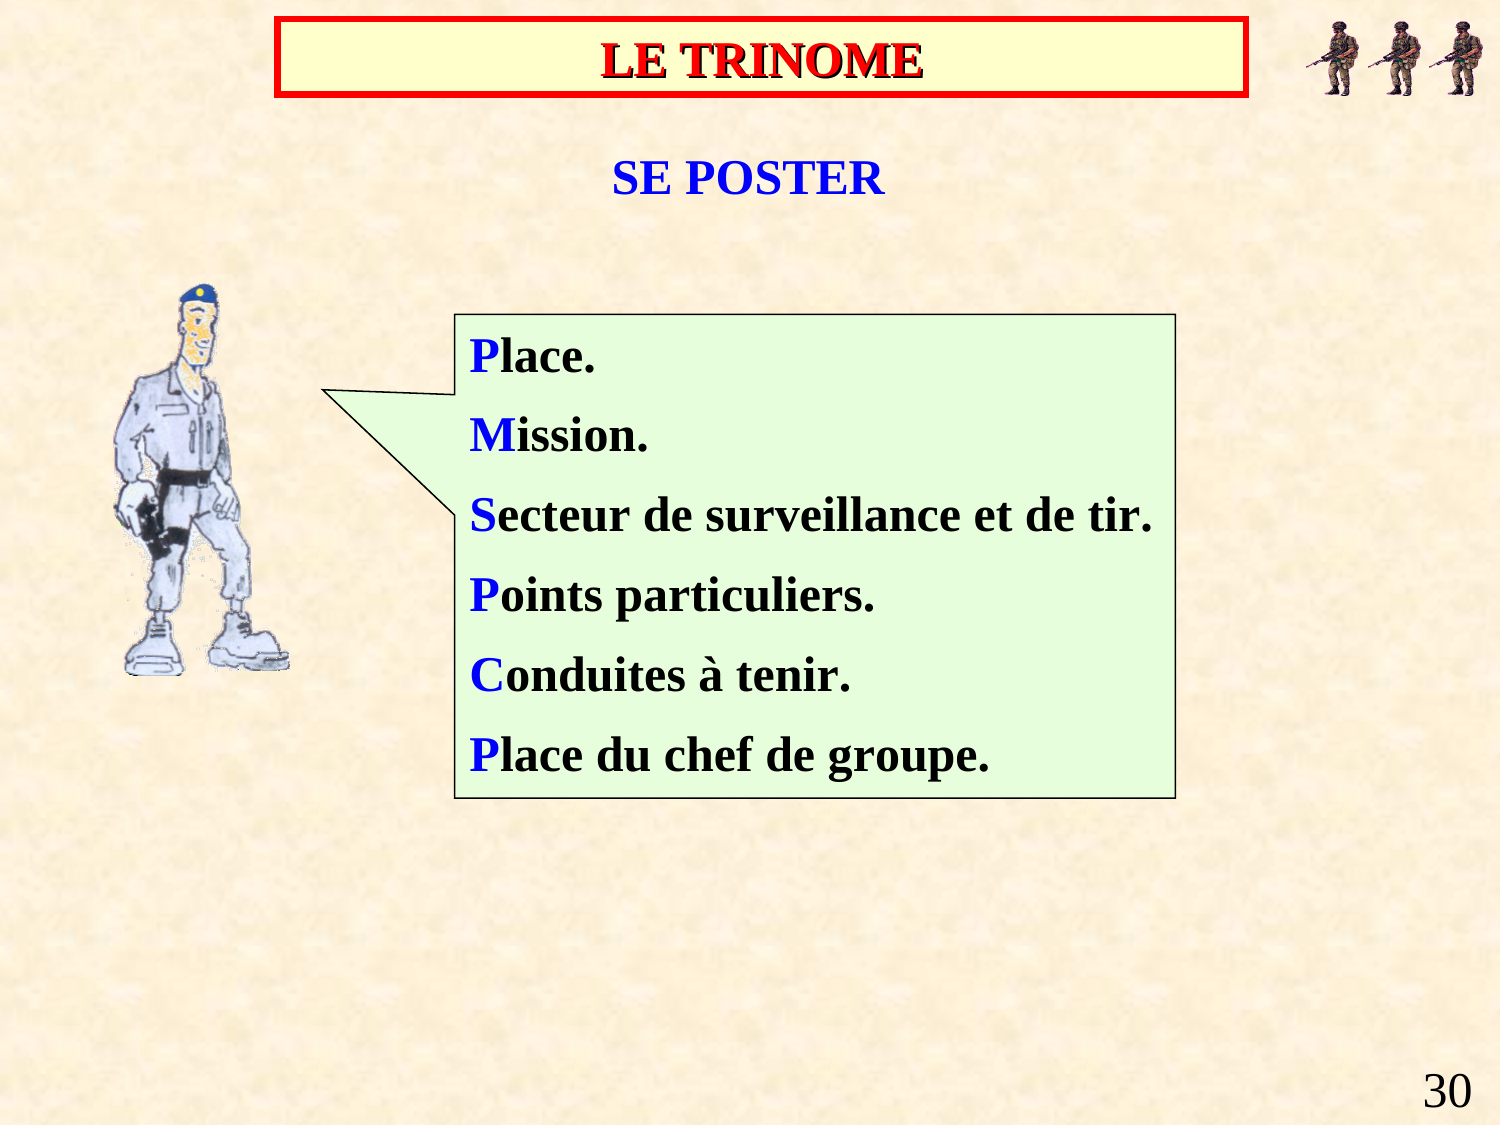

LE TRINOME
SE POSTER
Place.
Mission.
Secteur de surveillance et de tir.
Points particuliers.
Conduites à tenir.
Place du chef de groupe.
30